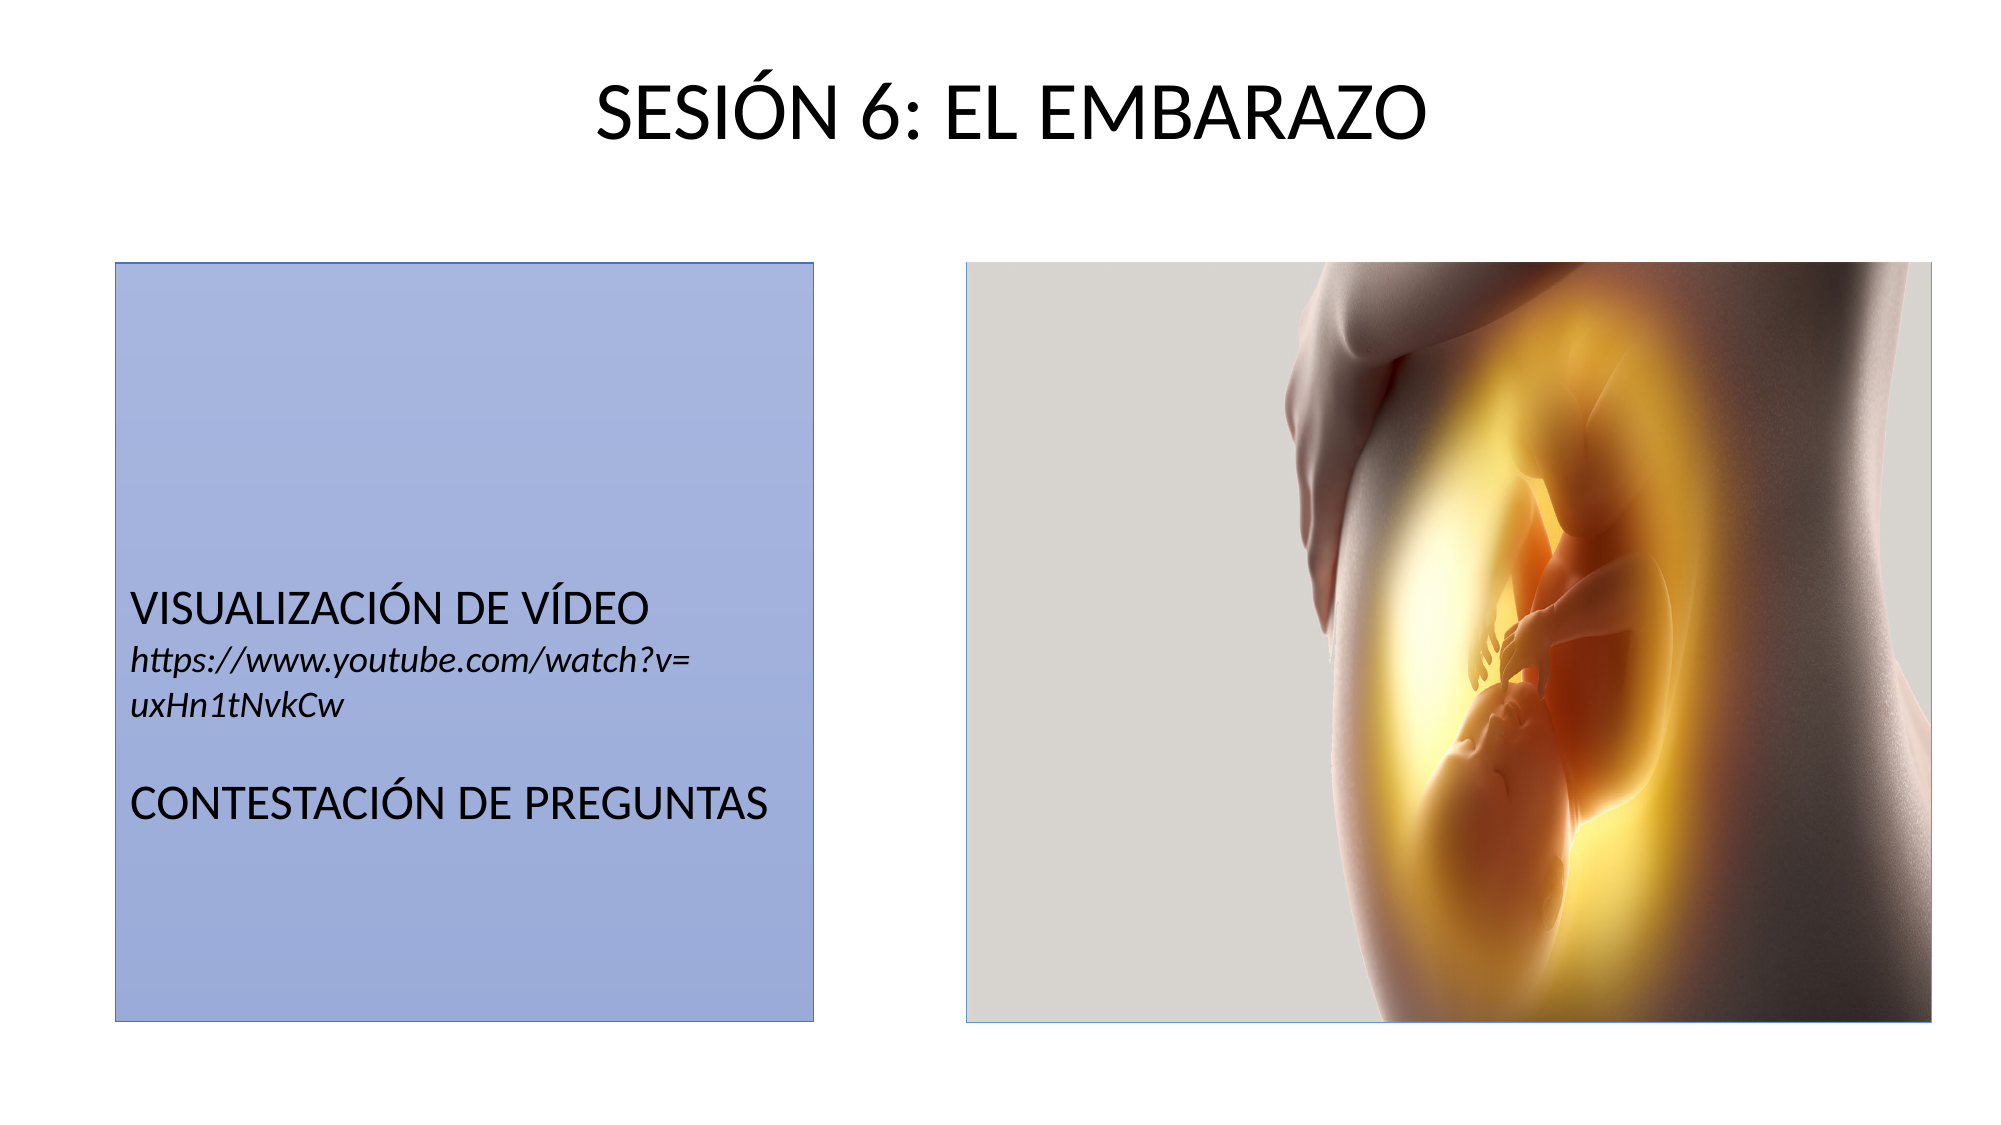

# SESIÓN 6: EL EMBARAZO
VISUALIZACIÓN DE VÍDEO
https://www.youtube.com/watch?v=uxHn1tNvkCw
CONTESTACIÓN DE PREGUNTAS